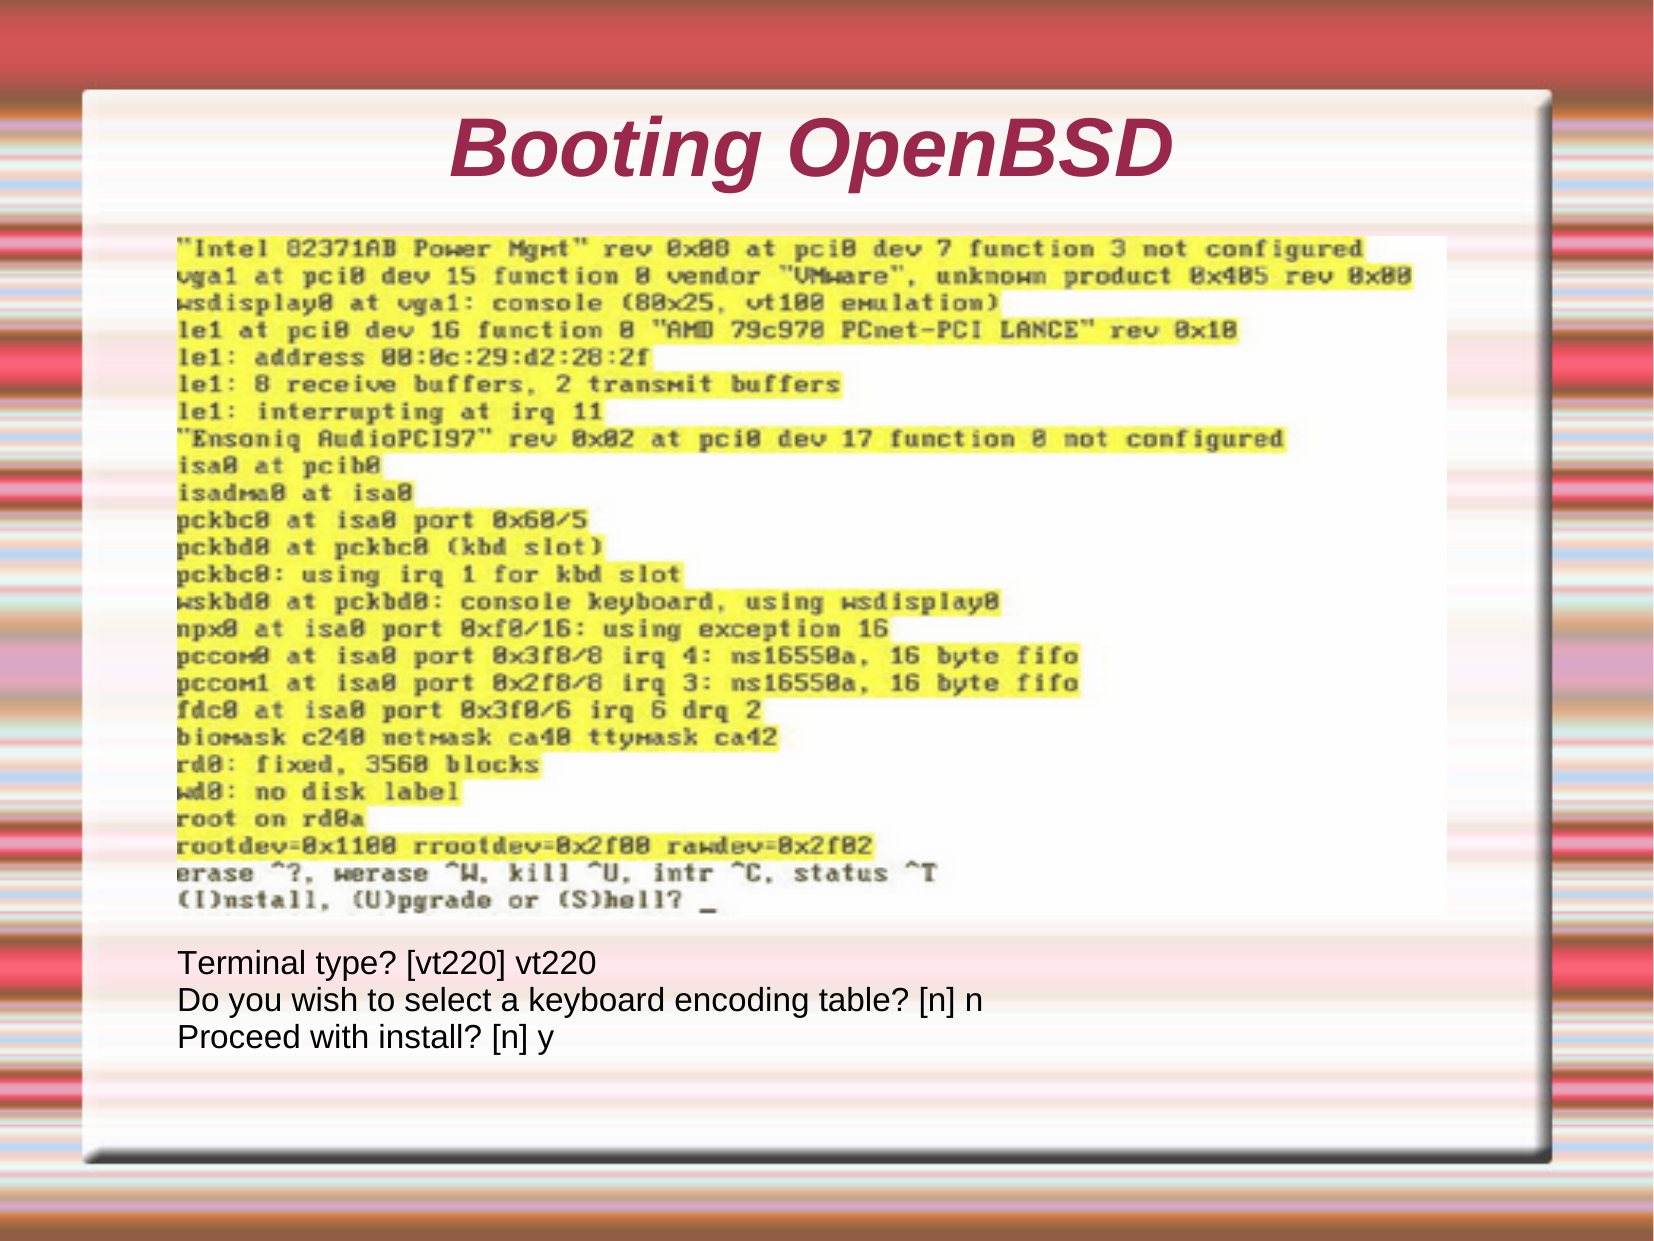

# Booting OpenBSD
Terminal type? [vt220] vt220
Do you wish to select a keyboard encoding table? [n] n
Proceed with install? [n] y